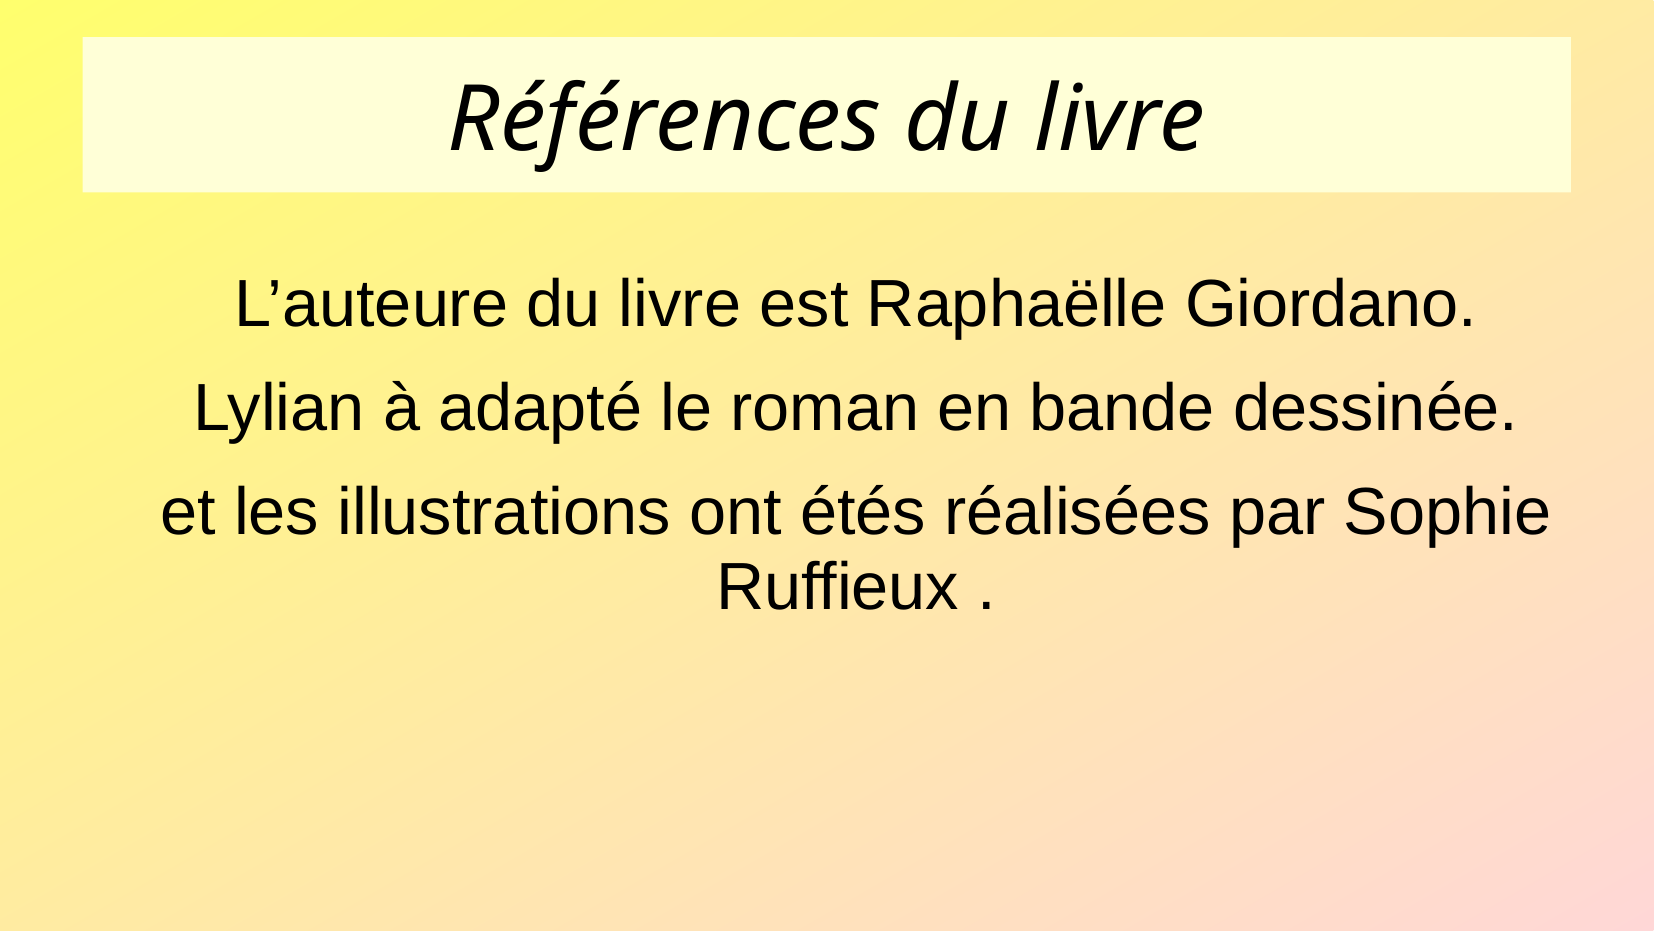

# Références du livre
L’auteure du livre est Raphaëlle Giordano.
Lylian à adapté le roman en bande dessinée.
et les illustrations ont étés réalisées par Sophie Ruffieux .